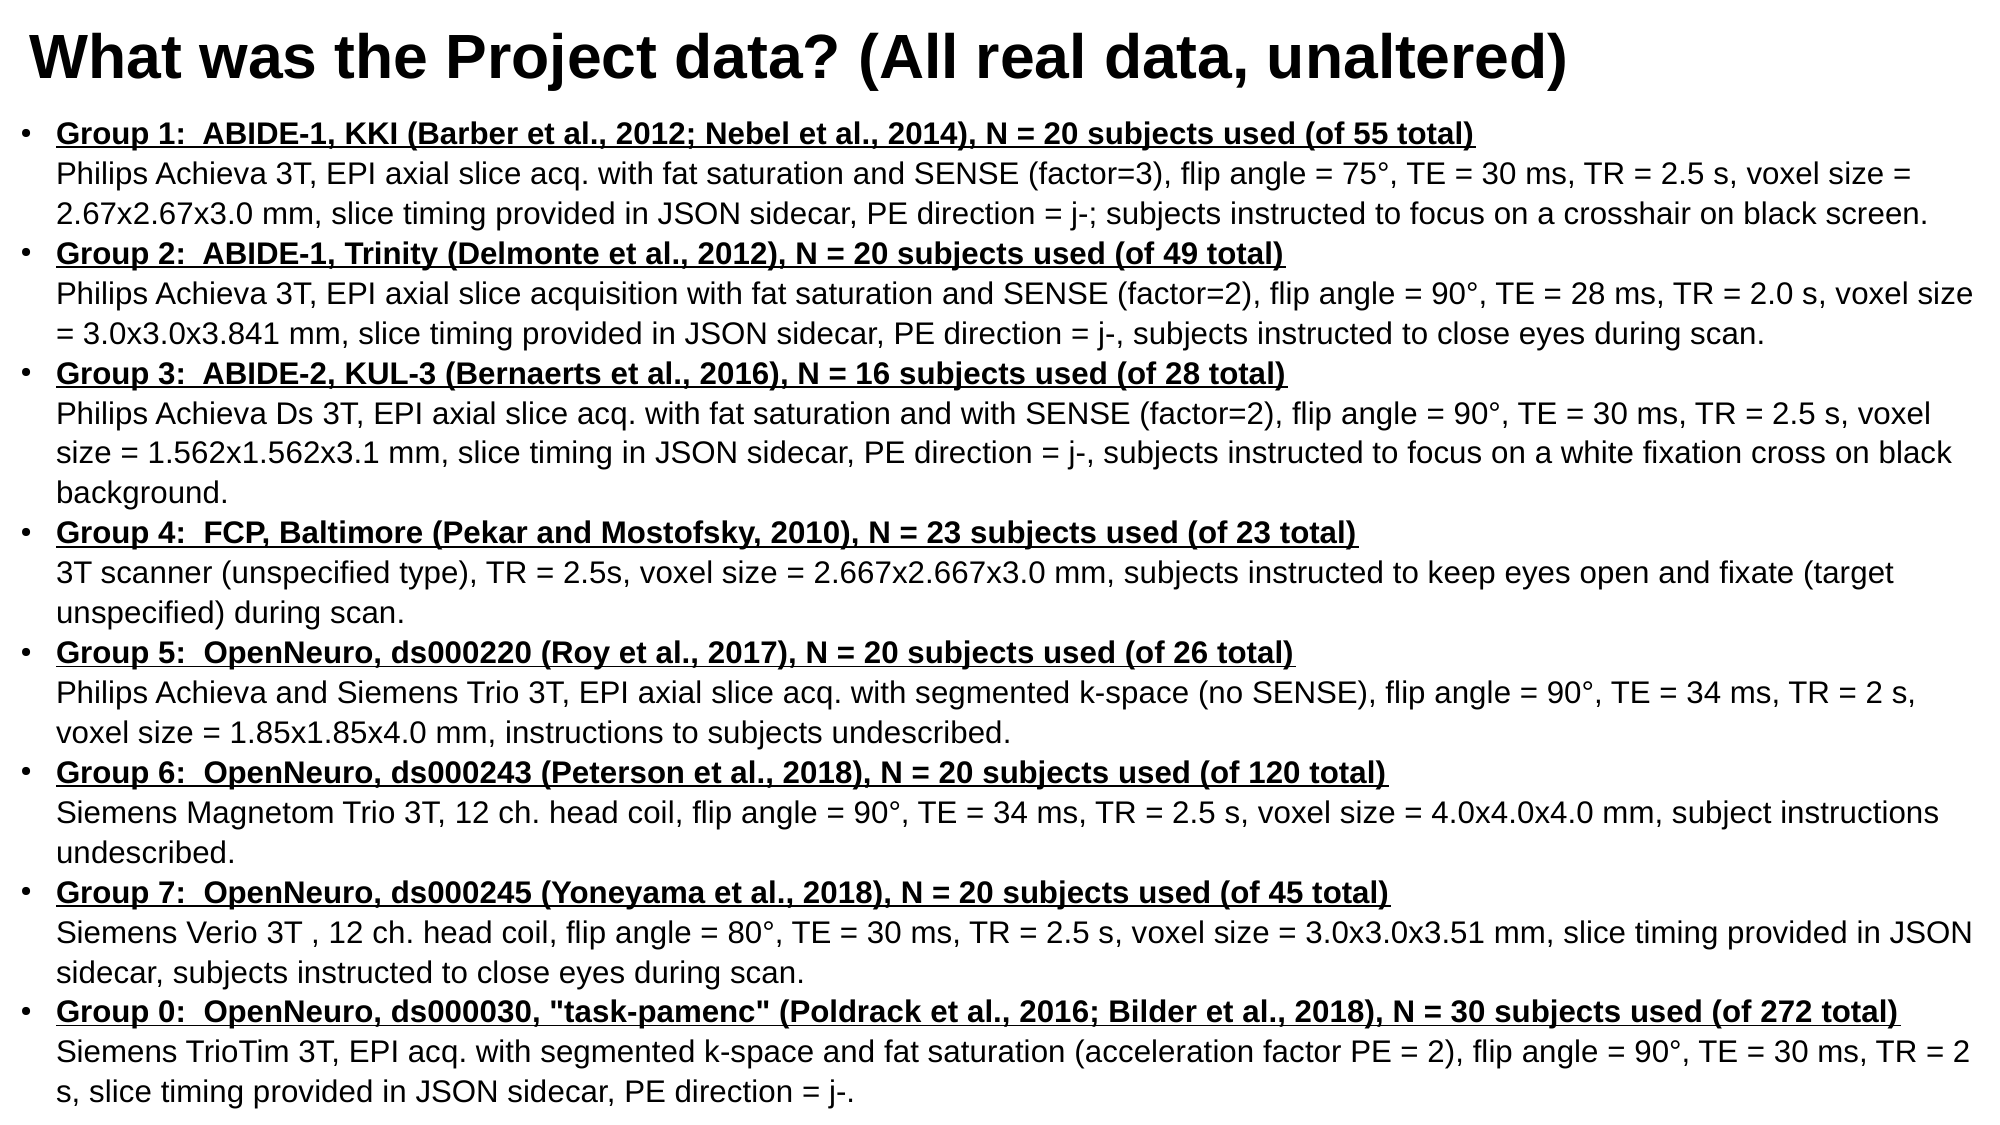

What was the Project data? (All real data, unaltered)
Group 1: ABIDE-1, KKI (Barber et al., 2012; Nebel et al., 2014), N = 20 subjects used (of 55 total)
Philips Achieva 3T, EPI axial slice acq. with fat saturation and SENSE (factor=3), flip angle = 75°, TE = 30 ms, TR = 2.5 s, voxel size = 2.67x2.67x3.0 mm, slice timing provided in JSON sidecar, PE direction = j-; subjects instructed to focus on a crosshair on black screen.
Group 2: ABIDE-1, Trinity (Delmonte et al., 2012), N = 20 subjects used (of 49 total)
Philips Achieva 3T, EPI axial slice acquisition with fat saturation and SENSE (factor=2), flip angle = 90°, TE = 28 ms, TR = 2.0 s, voxel size = 3.0x3.0x3.841 mm, slice timing provided in JSON sidecar, PE direction = j-, subjects instructed to close eyes during scan.
Group 3: ABIDE-2, KUL-3 (Bernaerts et al., 2016), N = 16 subjects used (of 28 total)
Philips Achieva Ds 3T, EPI axial slice acq. with fat saturation and with SENSE (factor=2), flip angle = 90°, TE = 30 ms, TR = 2.5 s, voxel size = 1.562x1.562x3.1 mm, slice timing in JSON sidecar, PE direction = j-, subjects instructed to focus on a white fixation cross on black background.
Group 4: FCP, Baltimore (Pekar and Mostofsky, 2010), N = 23 subjects used (of 23 total)
3T scanner (unspecified type), TR = 2.5s, voxel size = 2.667x2.667x3.0 mm, subjects instructed to keep eyes open and fixate (target unspecified) during scan.
Group 5: OpenNeuro, ds000220 (Roy et al., 2017), N = 20 subjects used (of 26 total)
Philips Achieva and Siemens Trio 3T, EPI axial slice acq. with segmented k-space (no SENSE), flip angle = 90°, TE = 34 ms, TR = 2 s, voxel size = 1.85x1.85x4.0 mm, instructions to subjects undescribed.
Group 6: OpenNeuro, ds000243 (Peterson et al., 2018), N = 20 subjects used (of 120 total)
Siemens Magnetom Trio 3T, 12 ch. head coil, flip angle = 90°, TE = 34 ms, TR = 2.5 s, voxel size = 4.0x4.0x4.0 mm, subject instructions undescribed.
Group 7: OpenNeuro, ds000245 (Yoneyama et al., 2018), N = 20 subjects used (of 45 total)
Siemens Verio 3T , 12 ch. head coil, flip angle = 80°, TE = 30 ms, TR = 2.5 s, voxel size = 3.0x3.0x3.51 mm, slice timing provided in JSON sidecar, subjects instructed to close eyes during scan.
Group 0: OpenNeuro, ds000030, "task-pamenc" (Poldrack et al., 2016; Bilder et al., 2018), N = 30 subjects used (of 272 total)
Siemens TrioTim 3T, EPI acq. with segmented k-space and fat saturation (acceleration factor PE = 2), flip angle = 90°, TE = 30 ms, TR = 2 s, slice timing provided in JSON sidecar, PE direction = j-.